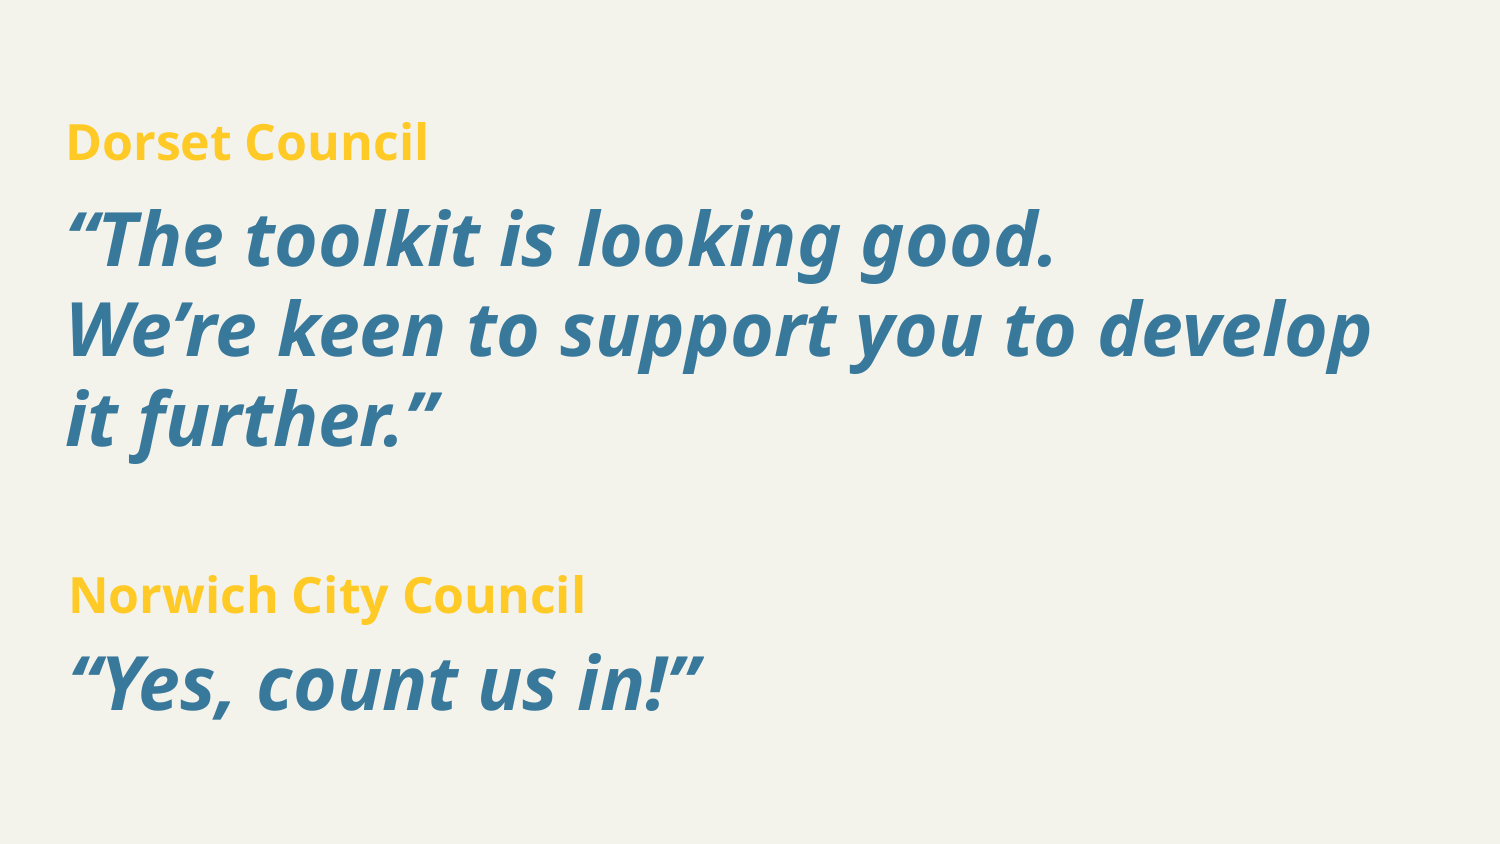

Dorset Council
# “The toolkit is looking good. We’re keen to support you to develop it further.”
Norwich City Council
“Yes, count us in!”